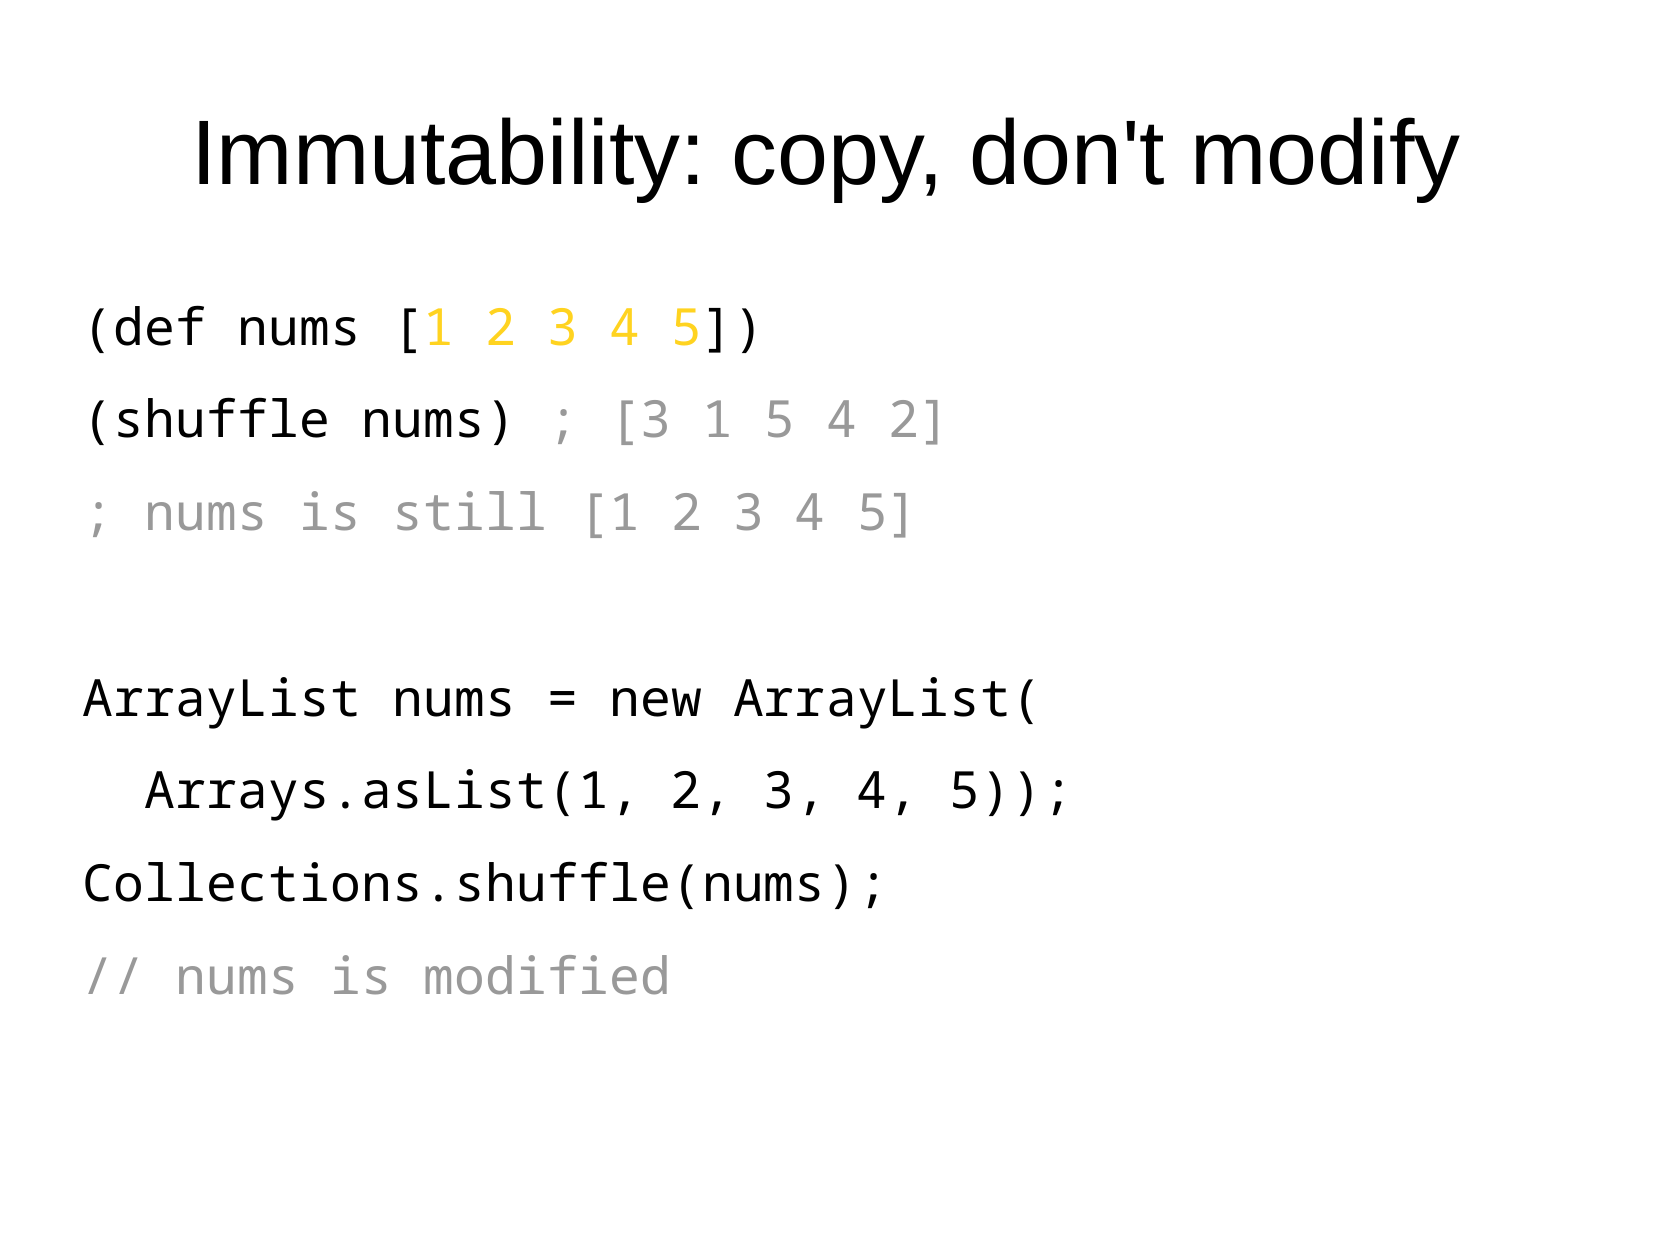

# Immutability: copy, don't modify
(def nums [1 2 3 4 5])
(shuffle nums) ; [3 1 5 4 2]
; nums is still [1 2 3 4 5]
ArrayList nums = new ArrayList(
 Arrays.asList(1, 2, 3, 4, 5));
Collections.shuffle(nums);
// nums is modified